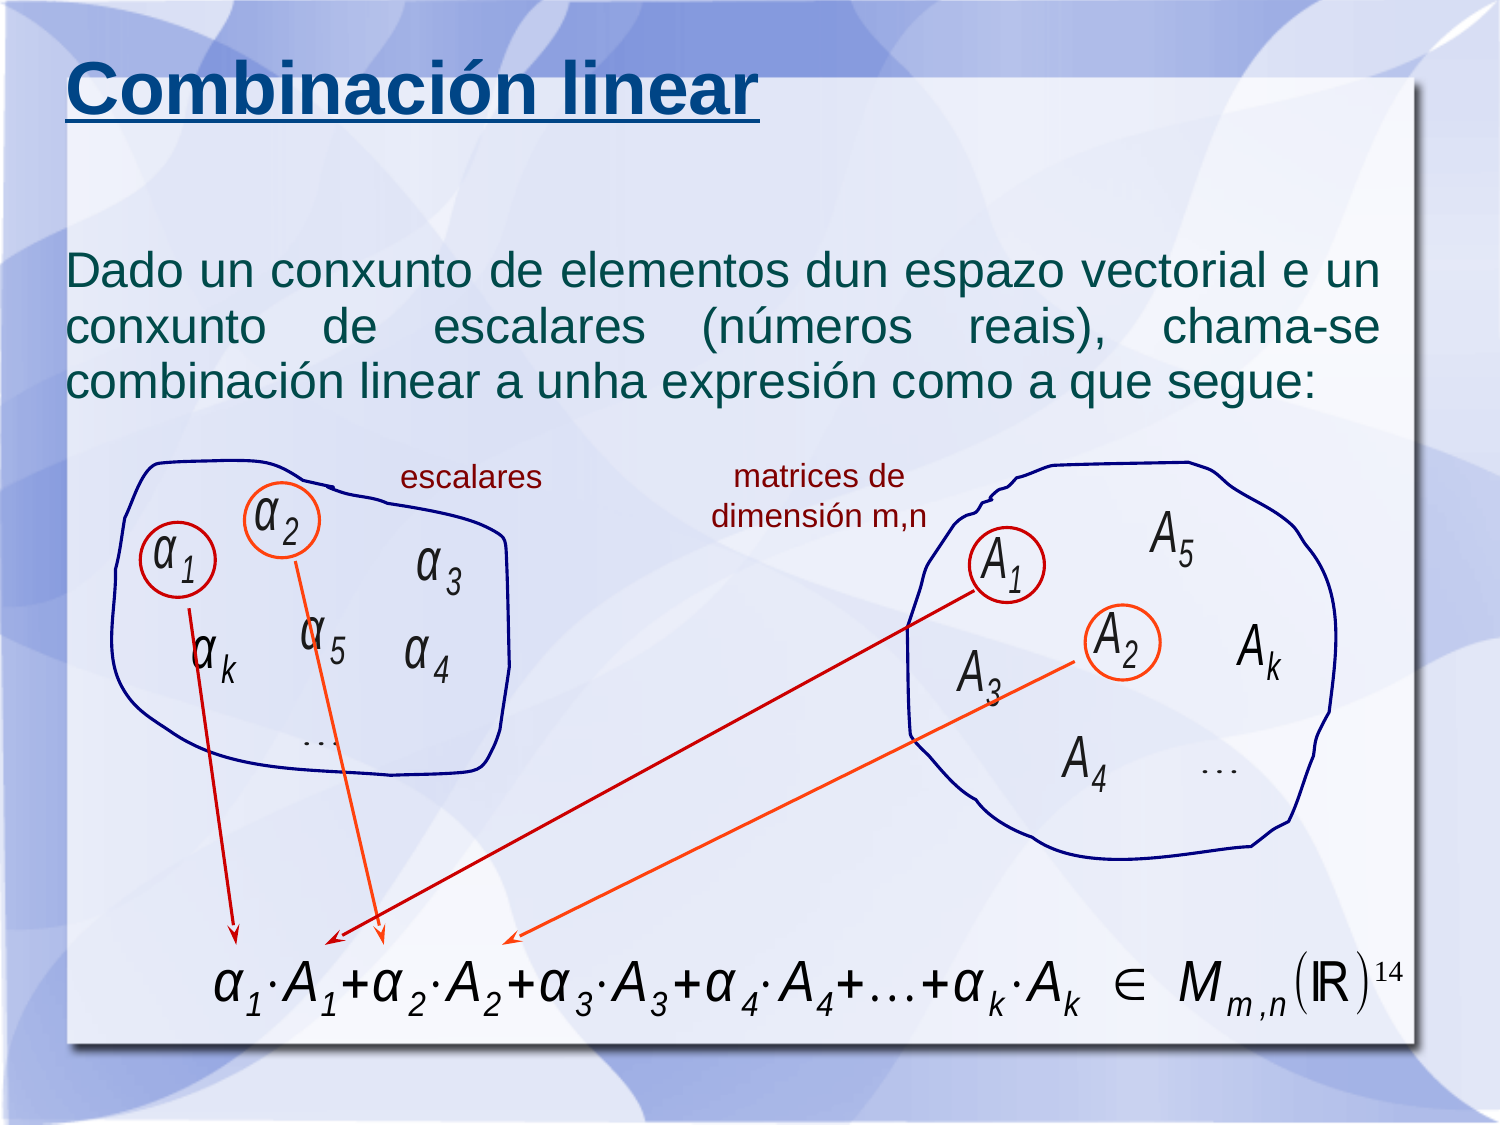

Combinación linear
# Dado un conxunto de elementos dun espazo vectorial e un conxunto de escalares (números reais), chama-se combinación linear a unha expresión como a que segue:
matrices de dimensión m,n
escalares
14